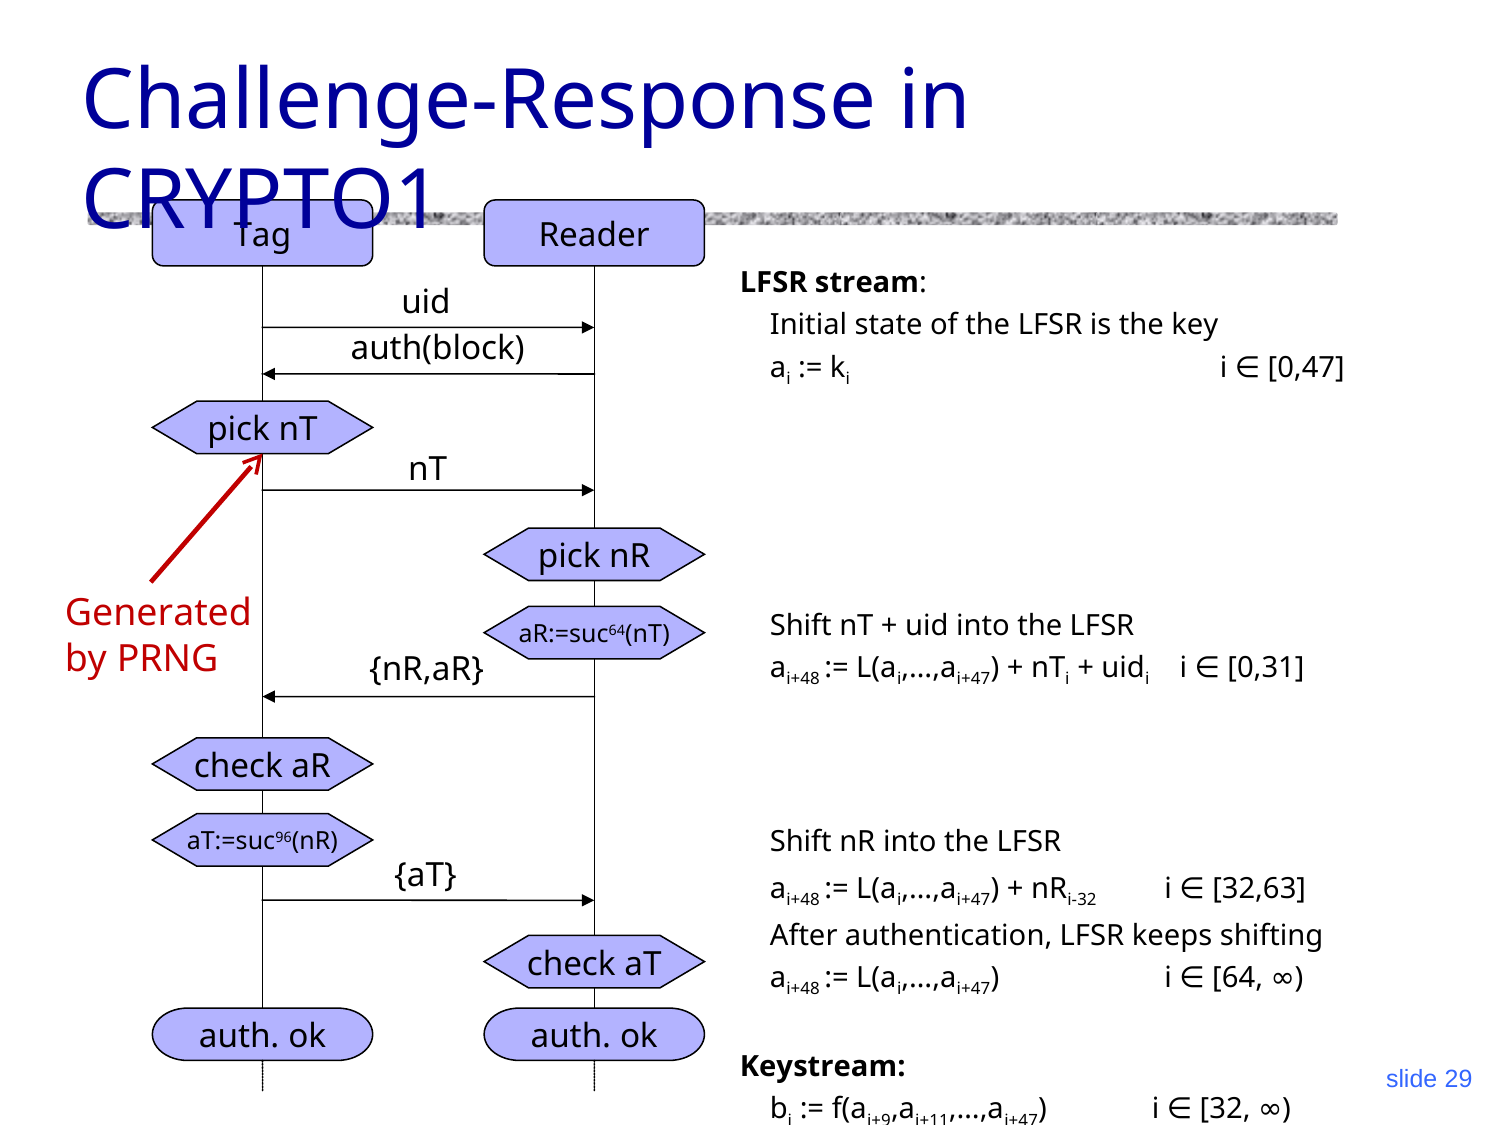

# Challenge-Response in CRYPTO1
Tag
Reader
LFSR stream:
 Initial state of the LFSR is the key
 ai := ki 			 i ∈ [0,47]
 Shift nT + uid into the LFSR
 ai+48 := L(ai,…,ai+47) + nTi + uidi i ∈ [0,31]
 Shift nR into the LFSR
 ai+48 := L(ai,…,ai+47) + nRi-32 i ∈ [32,63]
 After authentication, LFSR keeps shifting
 ai+48 := L(ai,…,ai+47) i ∈ [64, ∞)
Keystream:
 bi := f(ai+9,ai+11,…,ai+47) i ∈ [32, ∞)
uid
auth(block)
pick nT
nT
pick nR
Generated
by PRNG
aR:=suc64(nT)
{nR,aR}
check aR
aT:=suc96(nR)
{aT}
check aT
auth. ok
auth. ok
slide